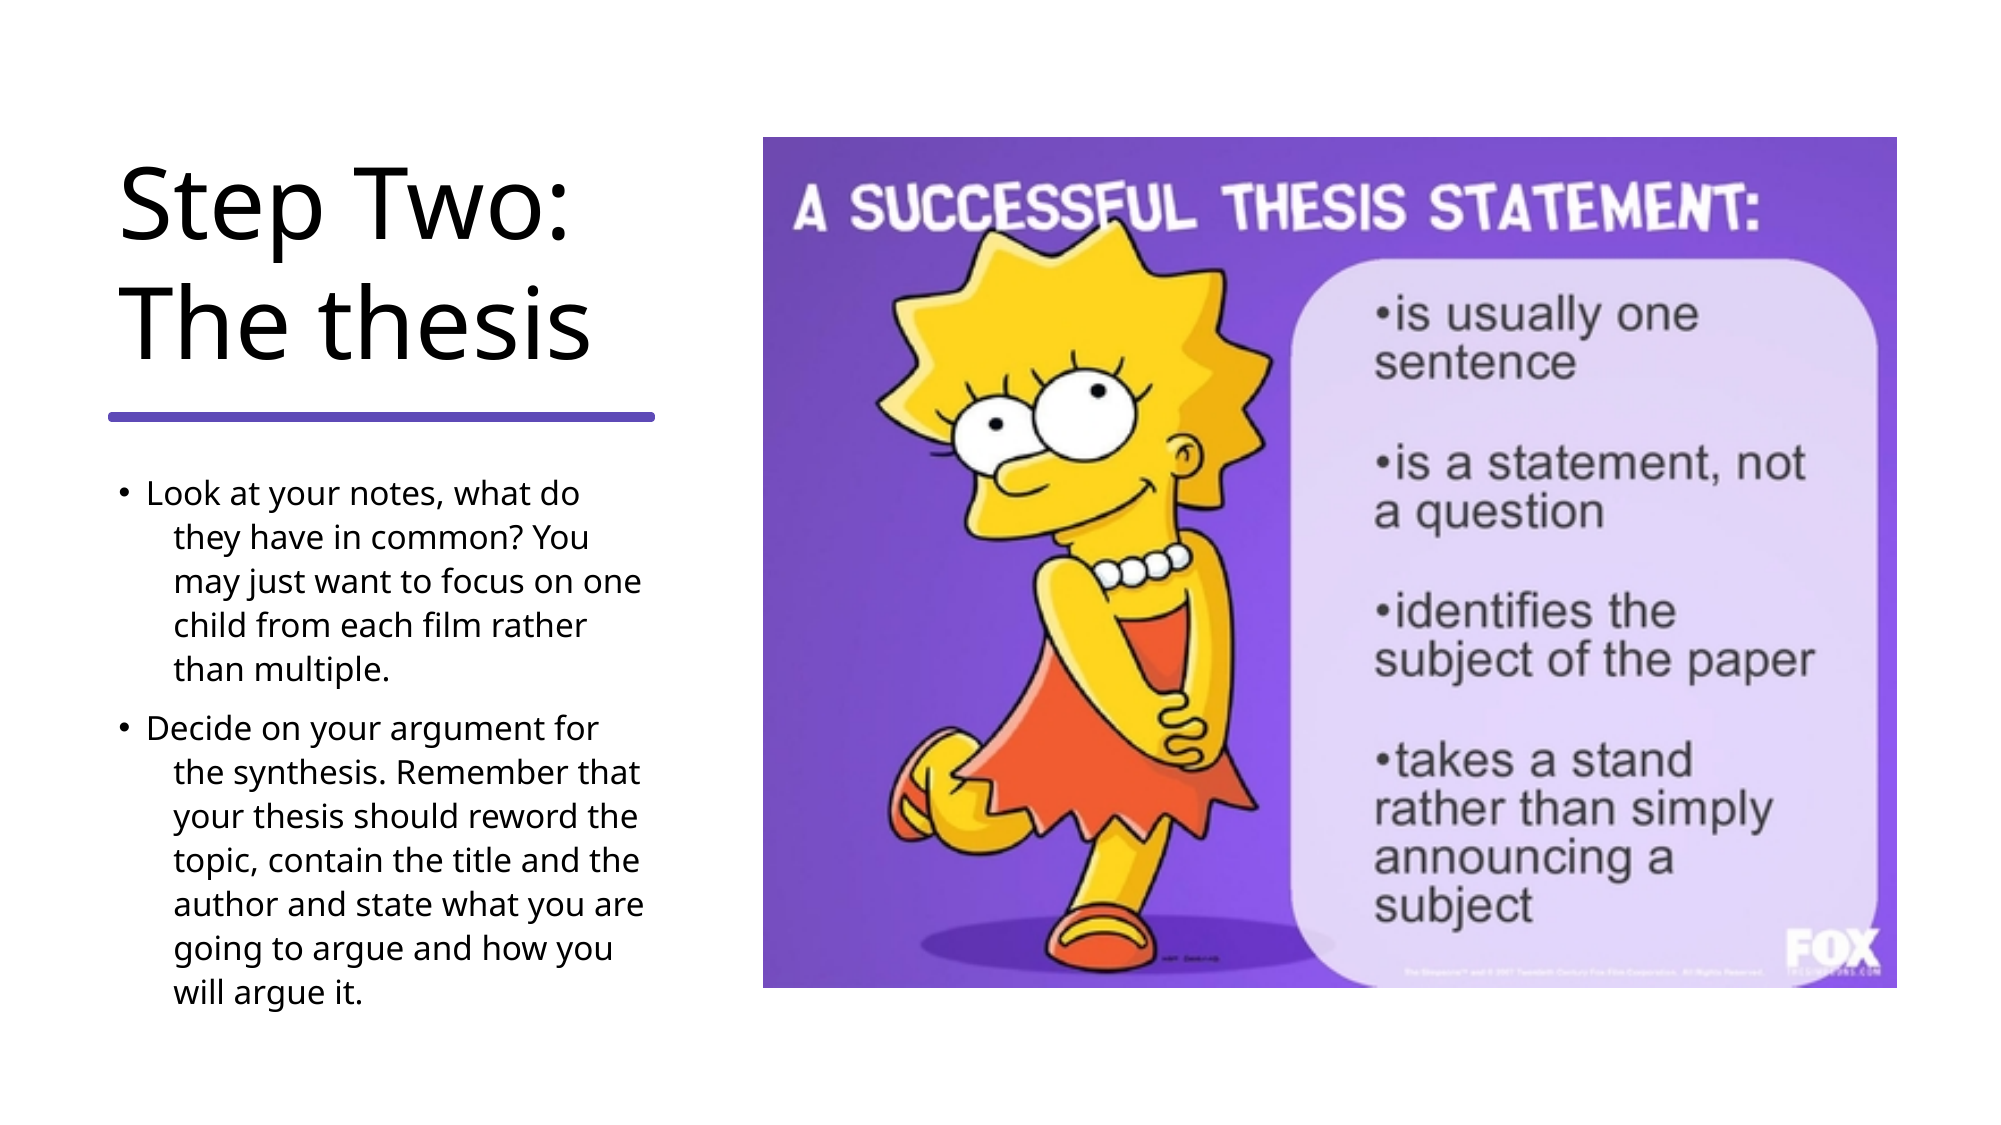

# Step Two: The thesis
Look at your notes, what do they have in common? You may just want to focus on one child from each film rather than multiple.
Decide on your argument for the synthesis. Remember that your thesis should reword the topic, contain the title and the author and state what you are going to argue and how you will argue it.